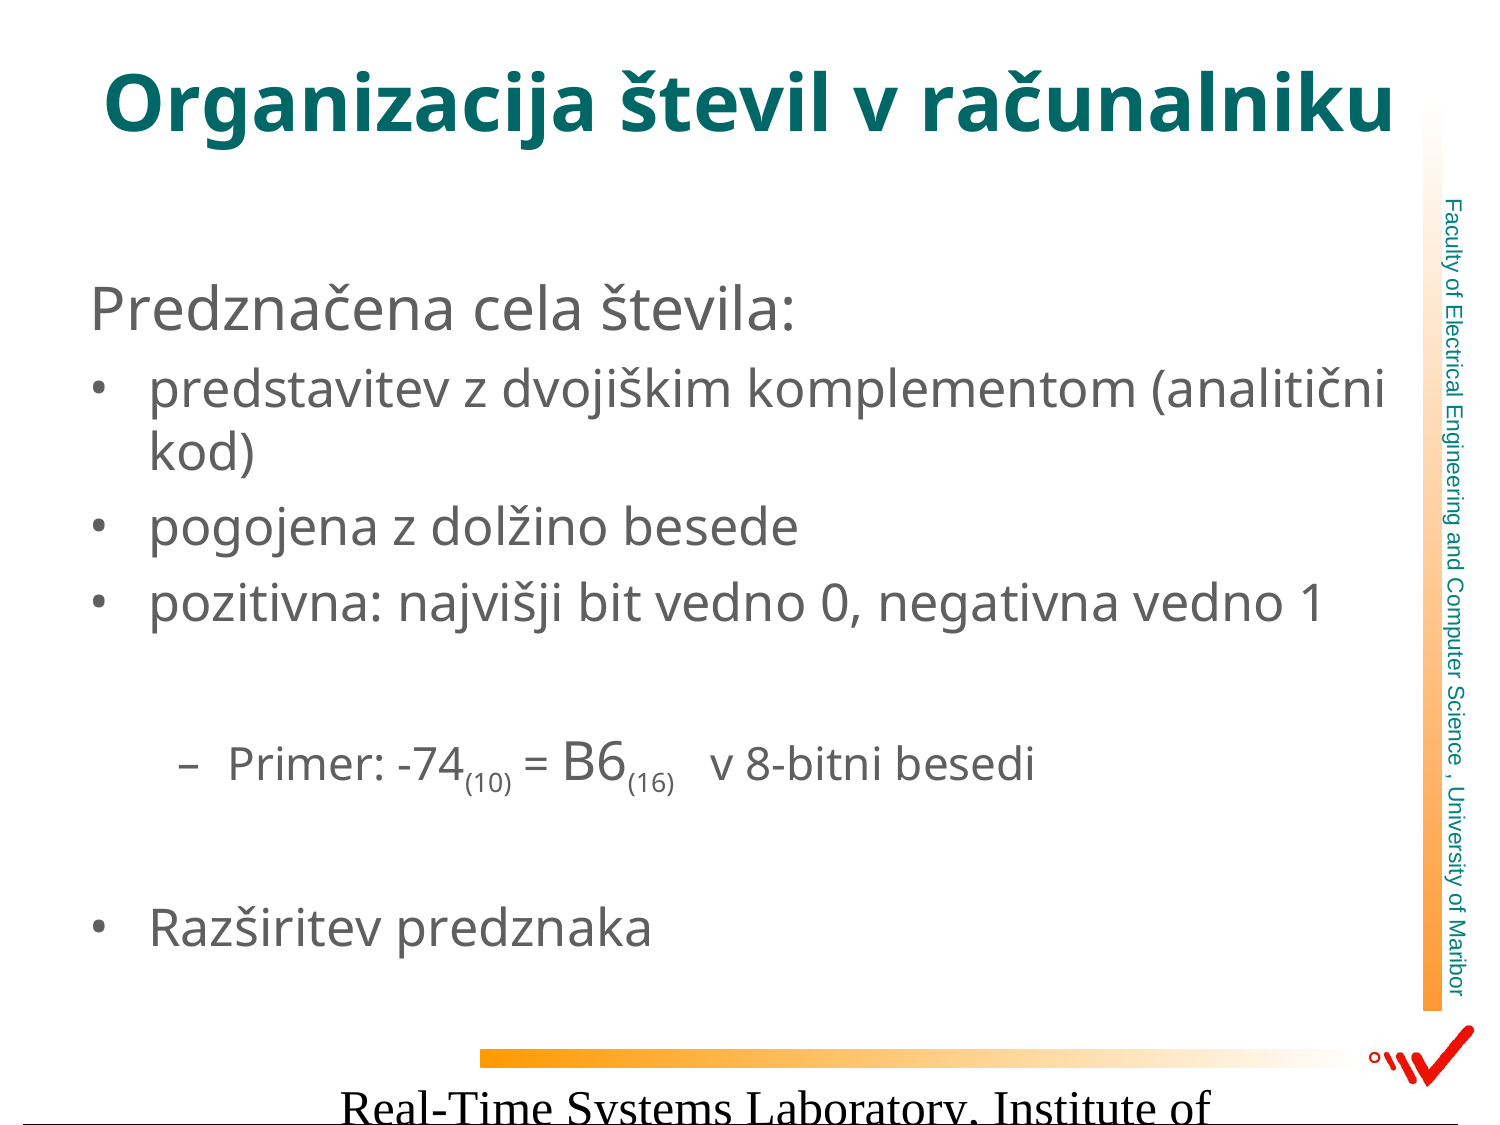

# Organizacija števil v računalniku
Predznačena cela števila:
predstavitev z dvojiškim komplementom (analitični kod)
pogojena z dolžino besede
pozitivna: najvišji bit vedno 0, negativna vedno 1
Primer: -74(10) = B6(16) v 8-bitni besedi
Razširitev predznaka